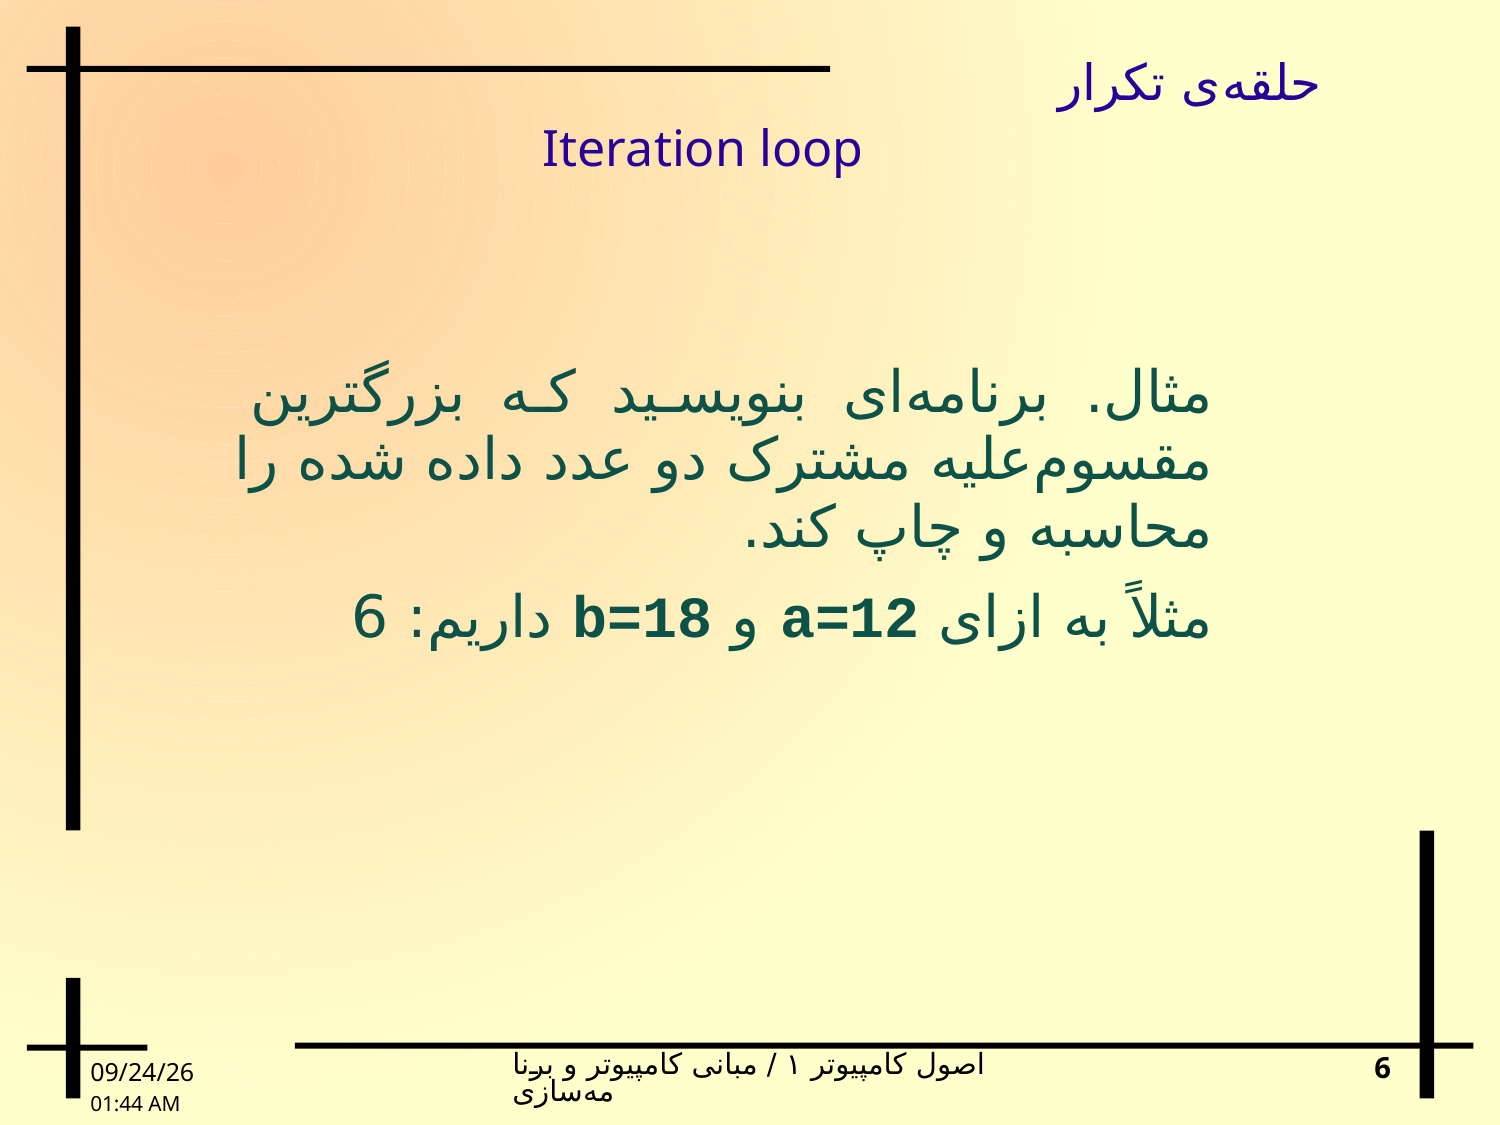

# حلقه‌ی تکرار Iteration loop
مثال. برنامه‌ای بنویسید که بزرگترین مقسوم‌علیه مشترک دو عدد داده شده را محاسبه و چاپ کند.
مثلاً به ازای a=12 و b=18 داریم: 6
اصول کامپیوتر ۱ / مبانی کامپیوتر و برنامه‌سازی
6